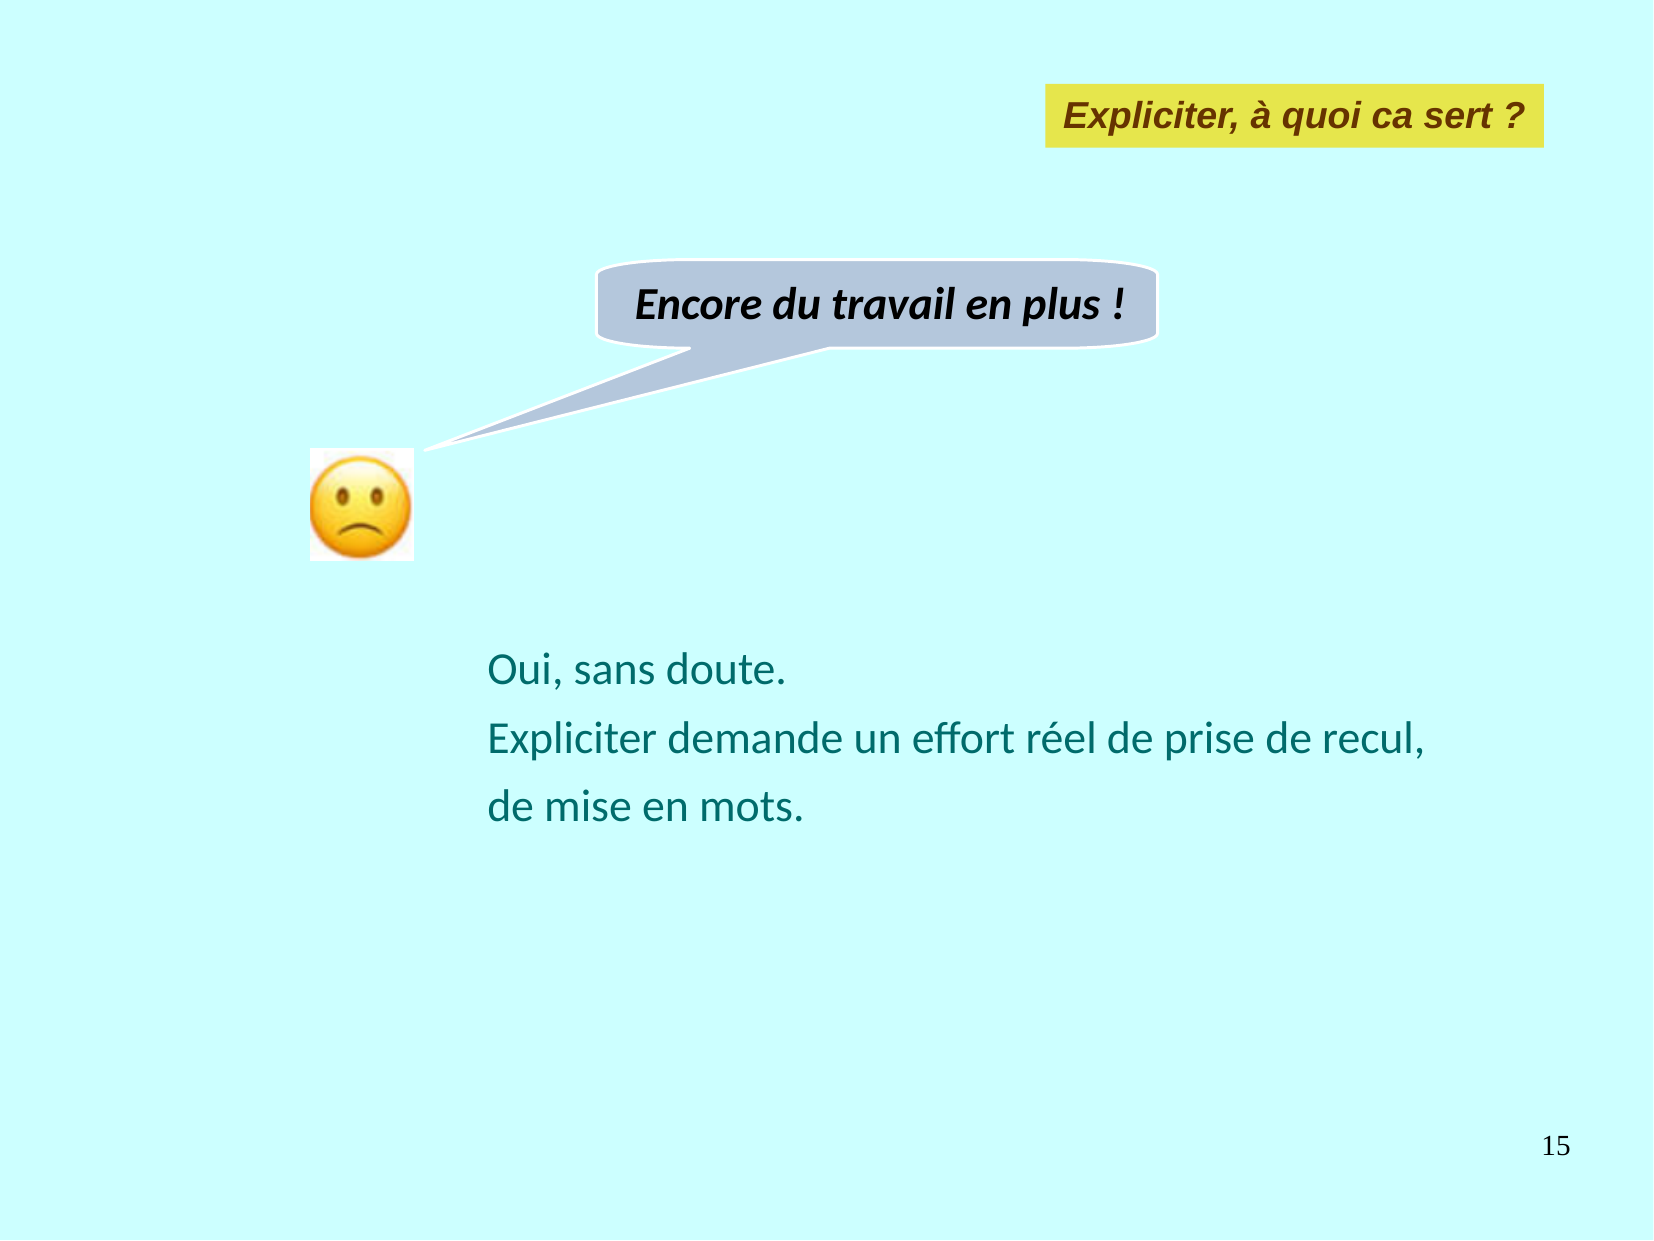

Expliciter, à quoi ca sert ?
Encore du travail en plus !
Oui, sans doute.
Expliciter demande un effort réel de prise de recul, de mise en mots.
15